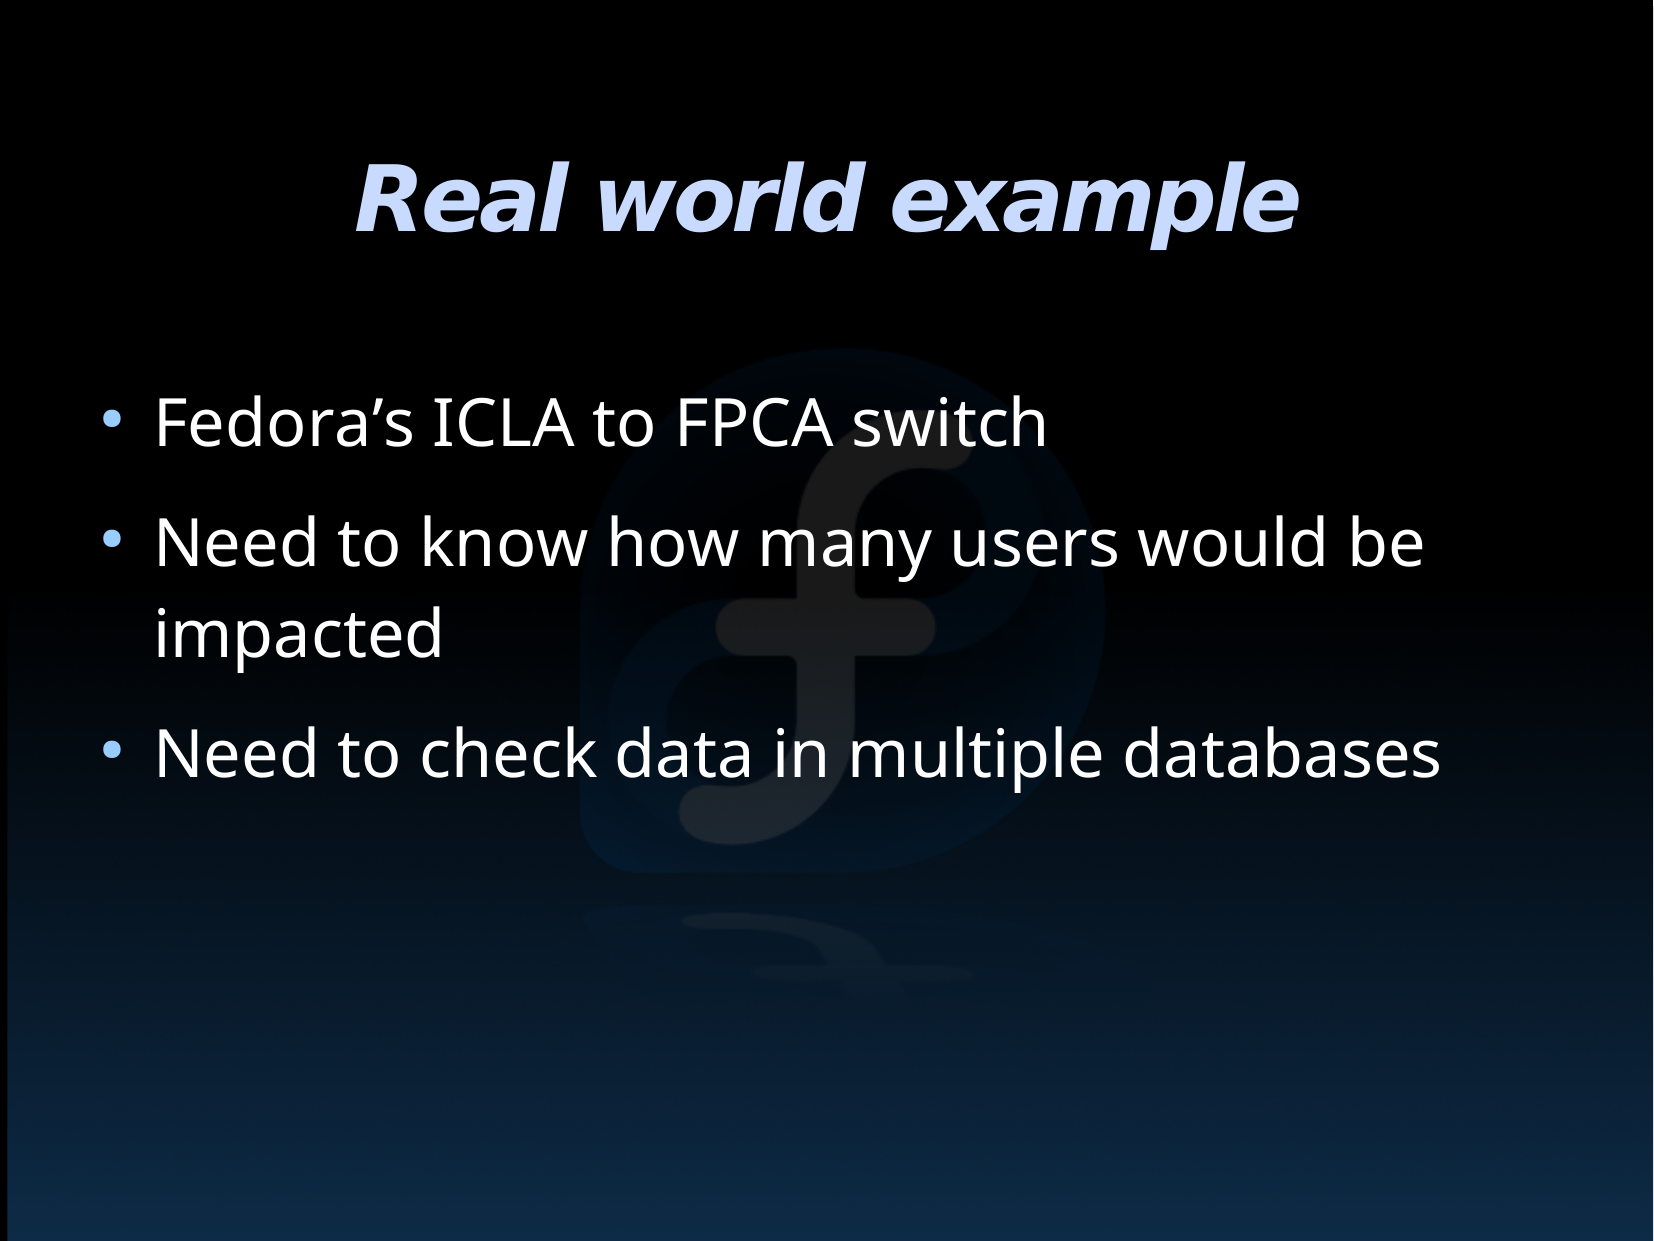

# Real world example
Fedora’s ICLA to FPCA switch
Need to know how many users would be impacted
Need to check data in multiple databases